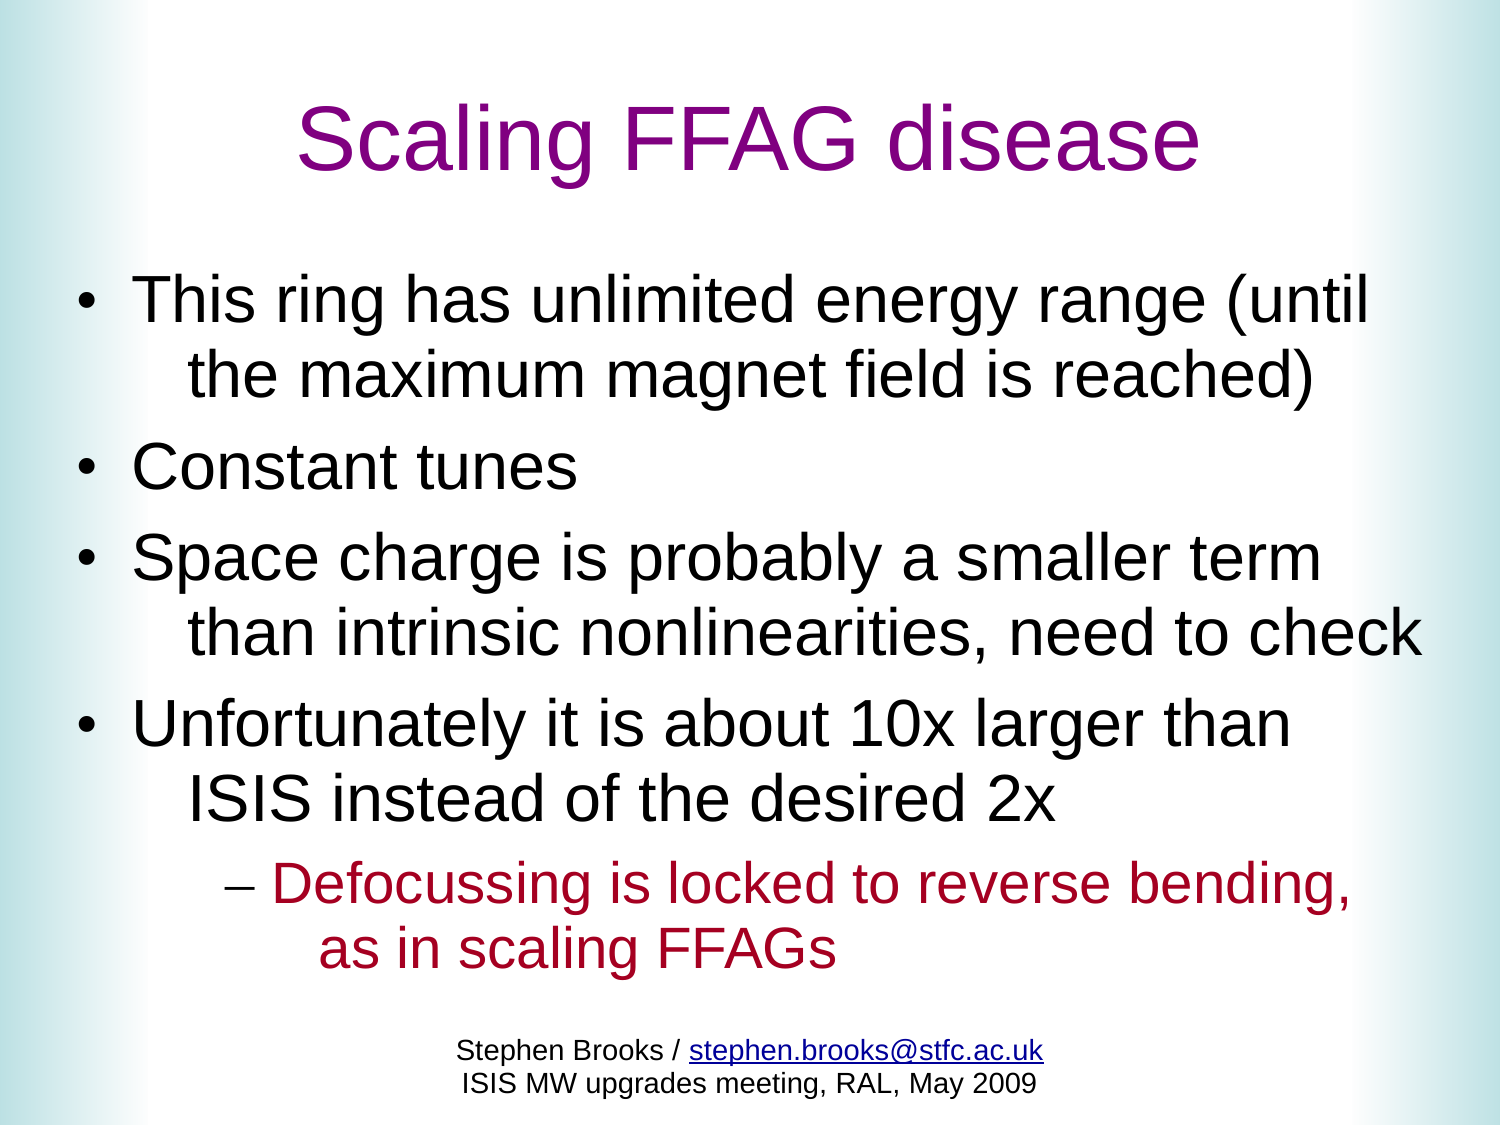

# Scaling FFAG disease
This ring has unlimited energy range (until the maximum magnet field is reached)
Constant tunes
Space charge is probably a smaller term than intrinsic nonlinearities, need to check
Unfortunately it is about 10x larger than ISIS instead of the desired 2x
Defocussing is locked to reverse bending, as in scaling FFAGs